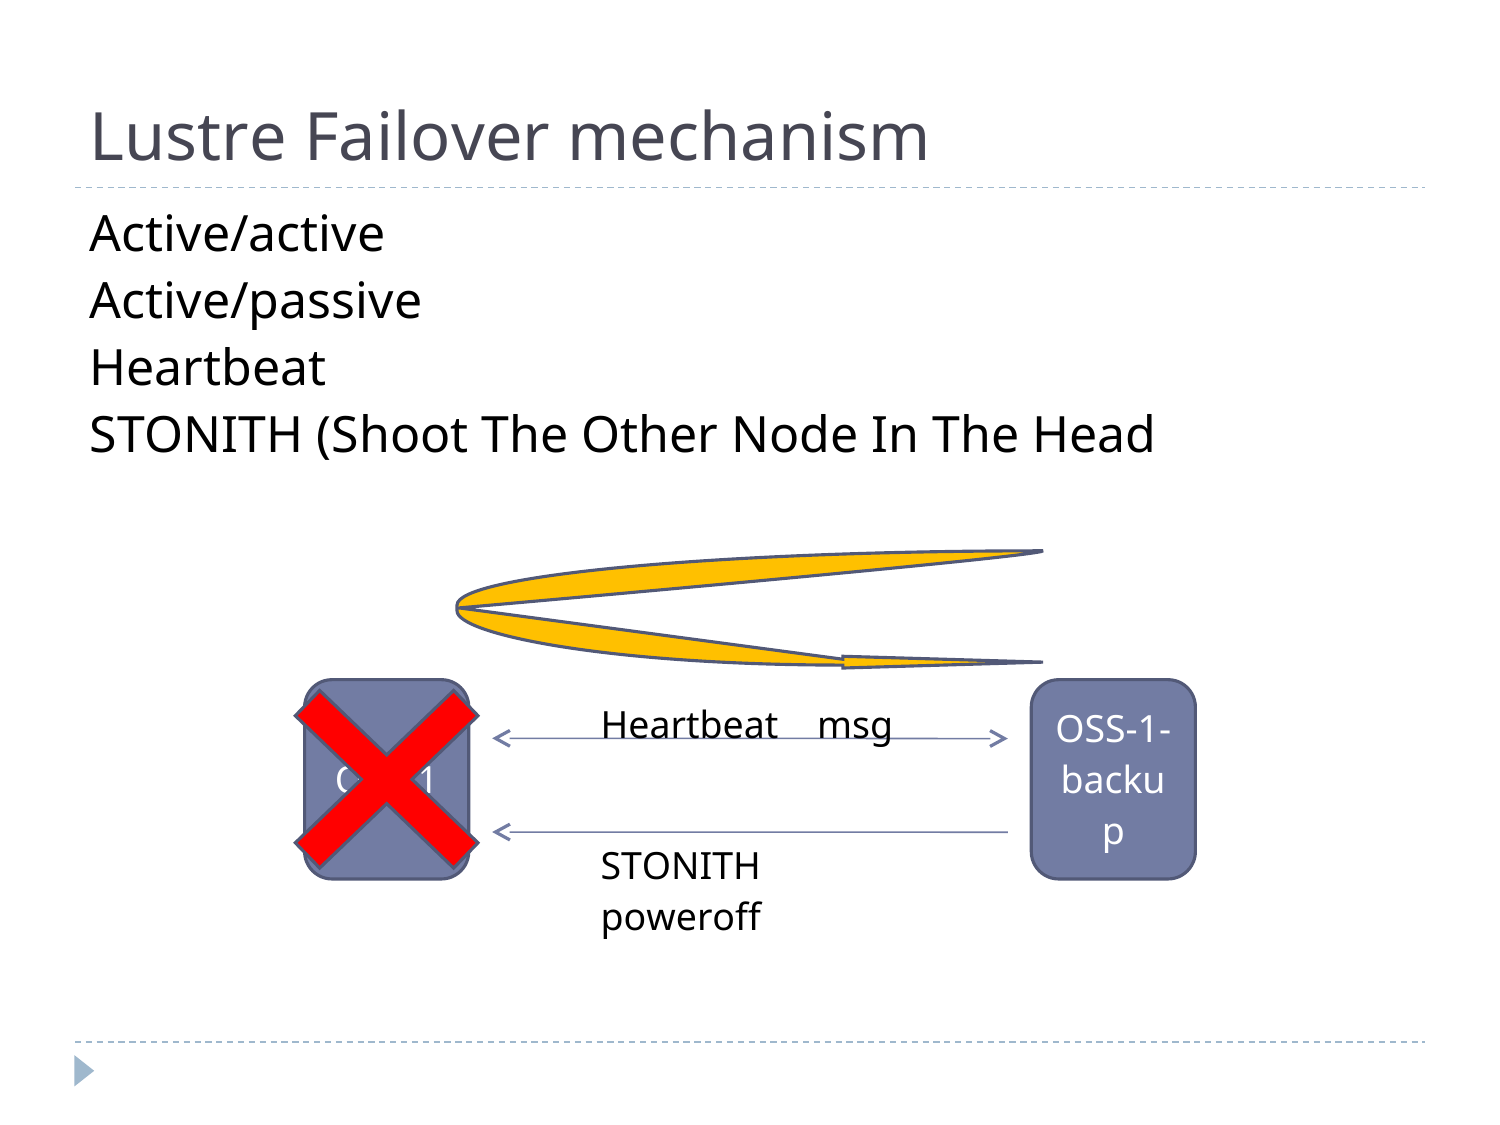

# Lustre Failover mechanism
Active/active
Active/passive
Heartbeat
STONITH (Shoot The Other Node In The Head
OSS-1
OSS-1-backup
Heartbeat msg
STONITH poweroff